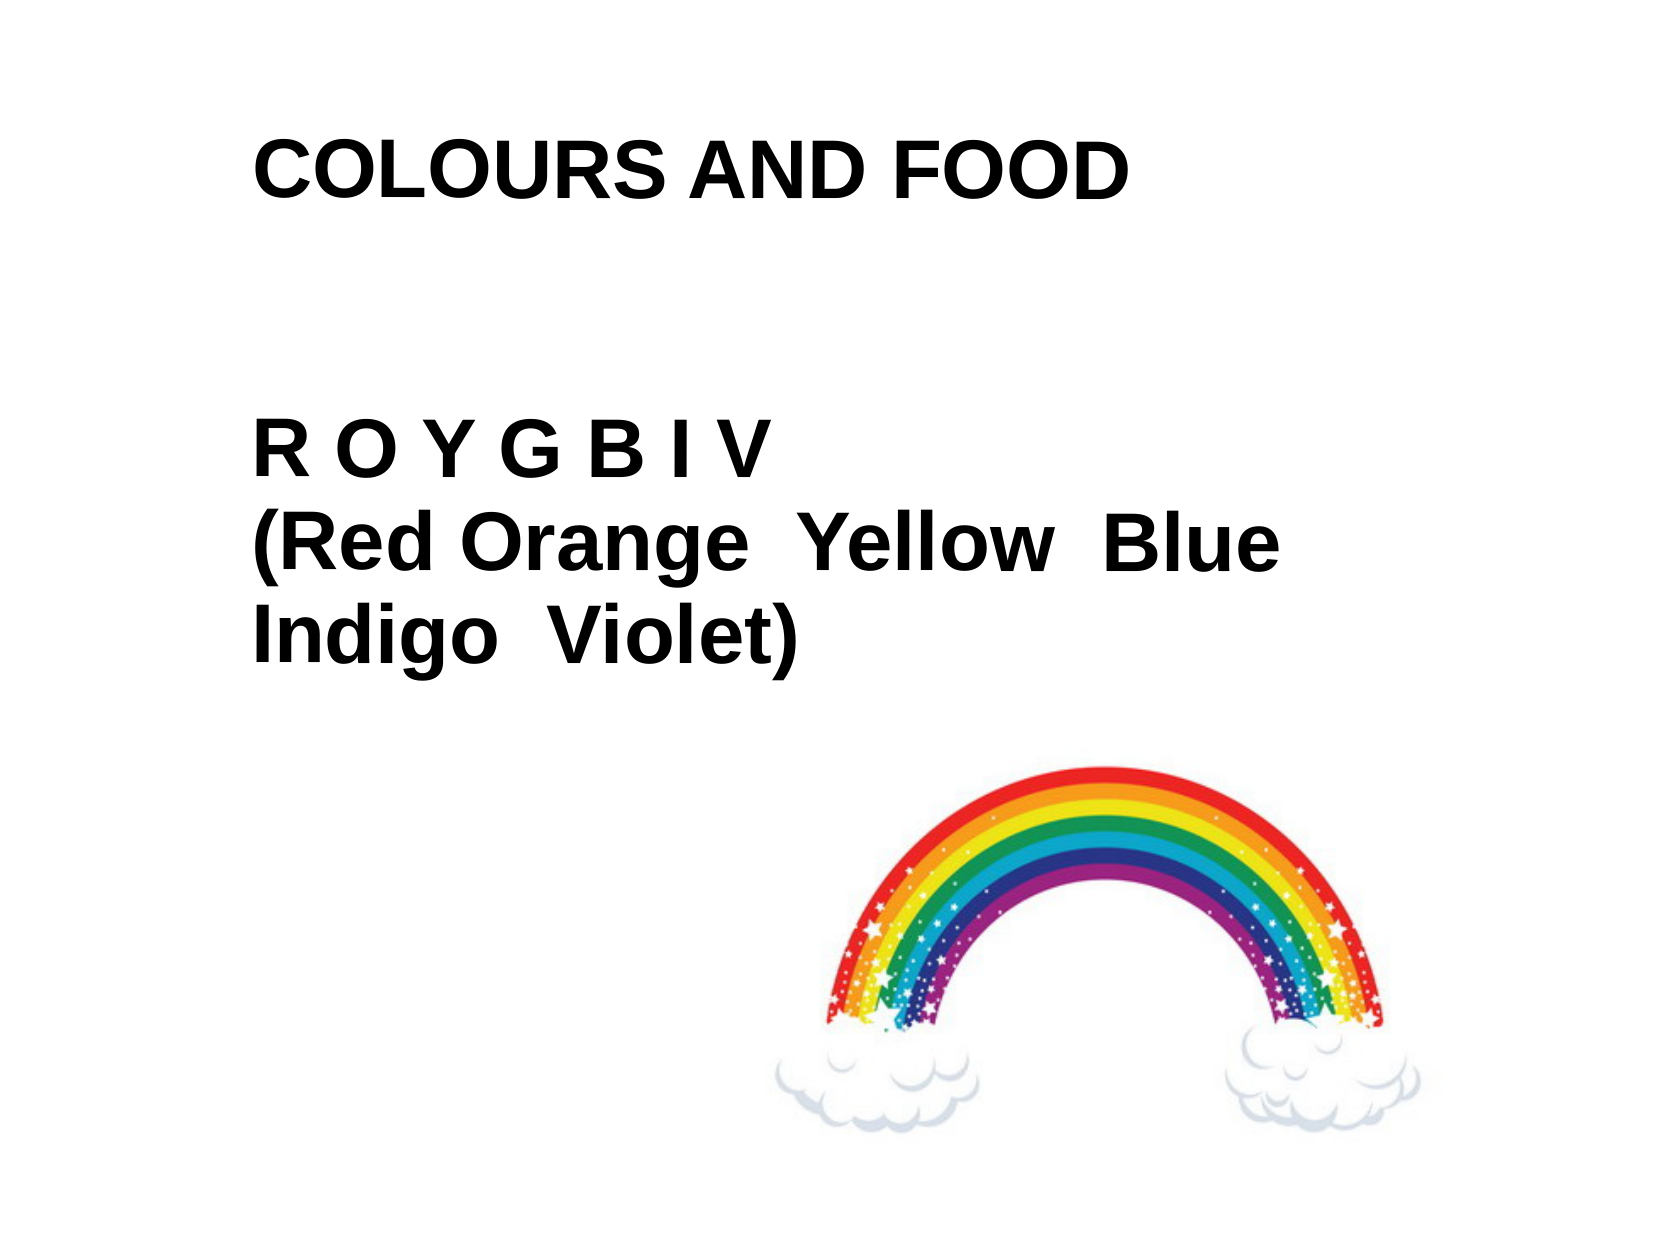

COLOURS AND FOOD
R O Y G B I V
(Red Orange Yellow Blue Indigo Violet)